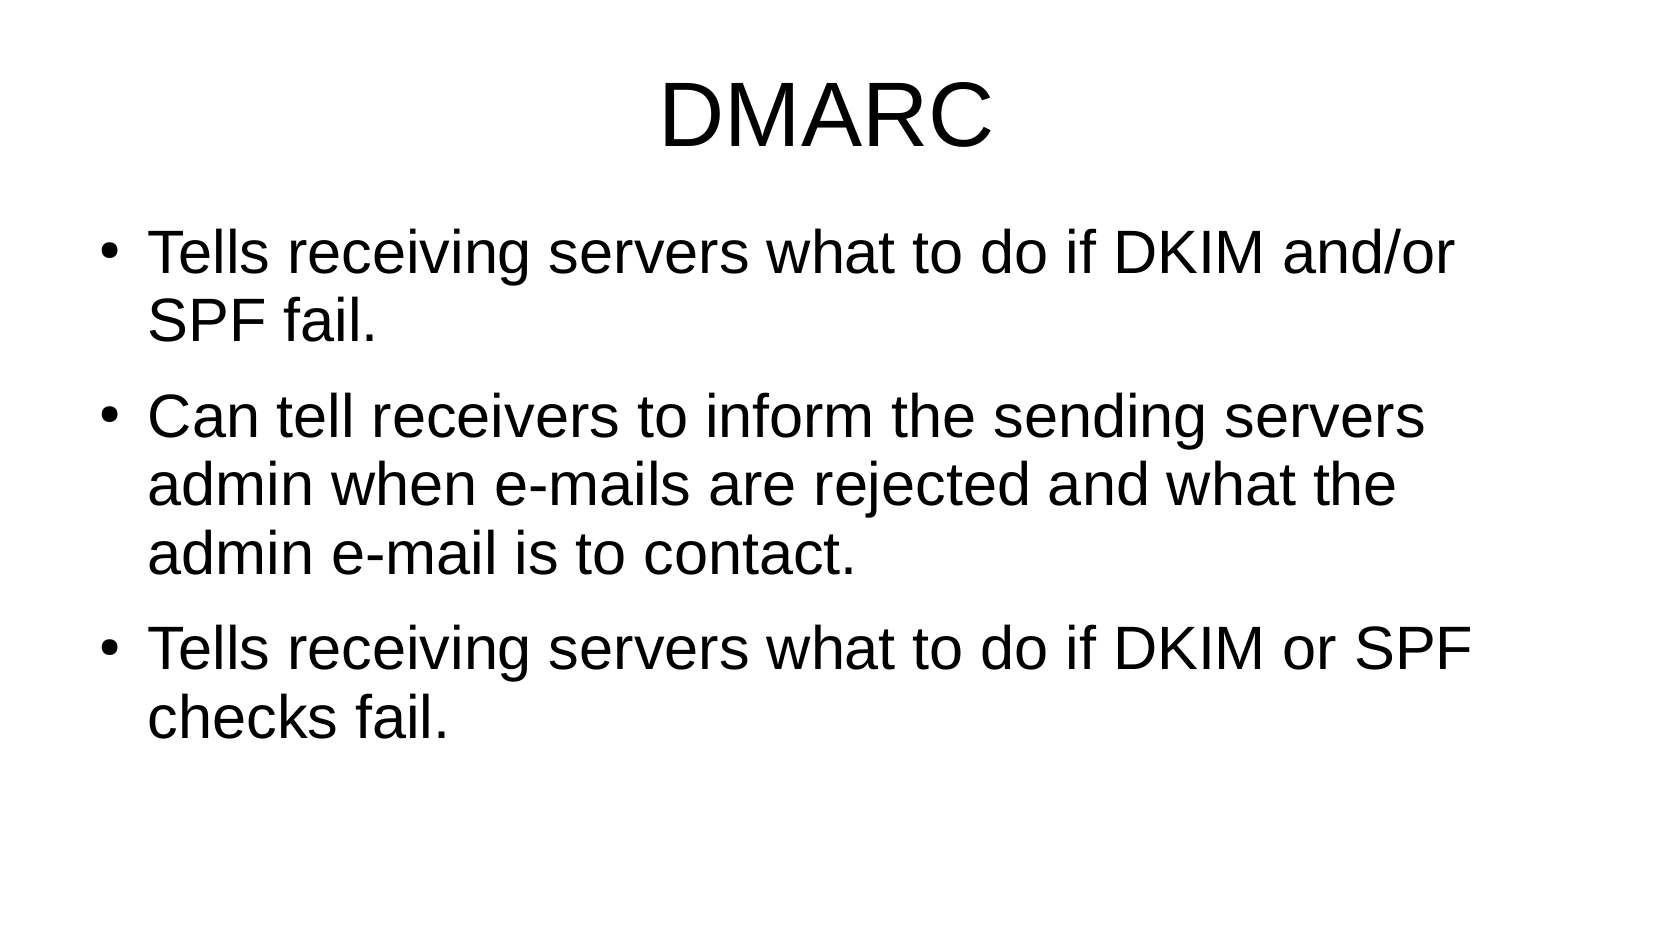

# DMARC
Tells receiving servers what to do if DKIM and/or SPF fail.
Can tell receivers to inform the sending servers admin when e-mails are rejected and what the admin e-mail is to contact.
Tells receiving servers what to do if DKIM or SPF checks fail.